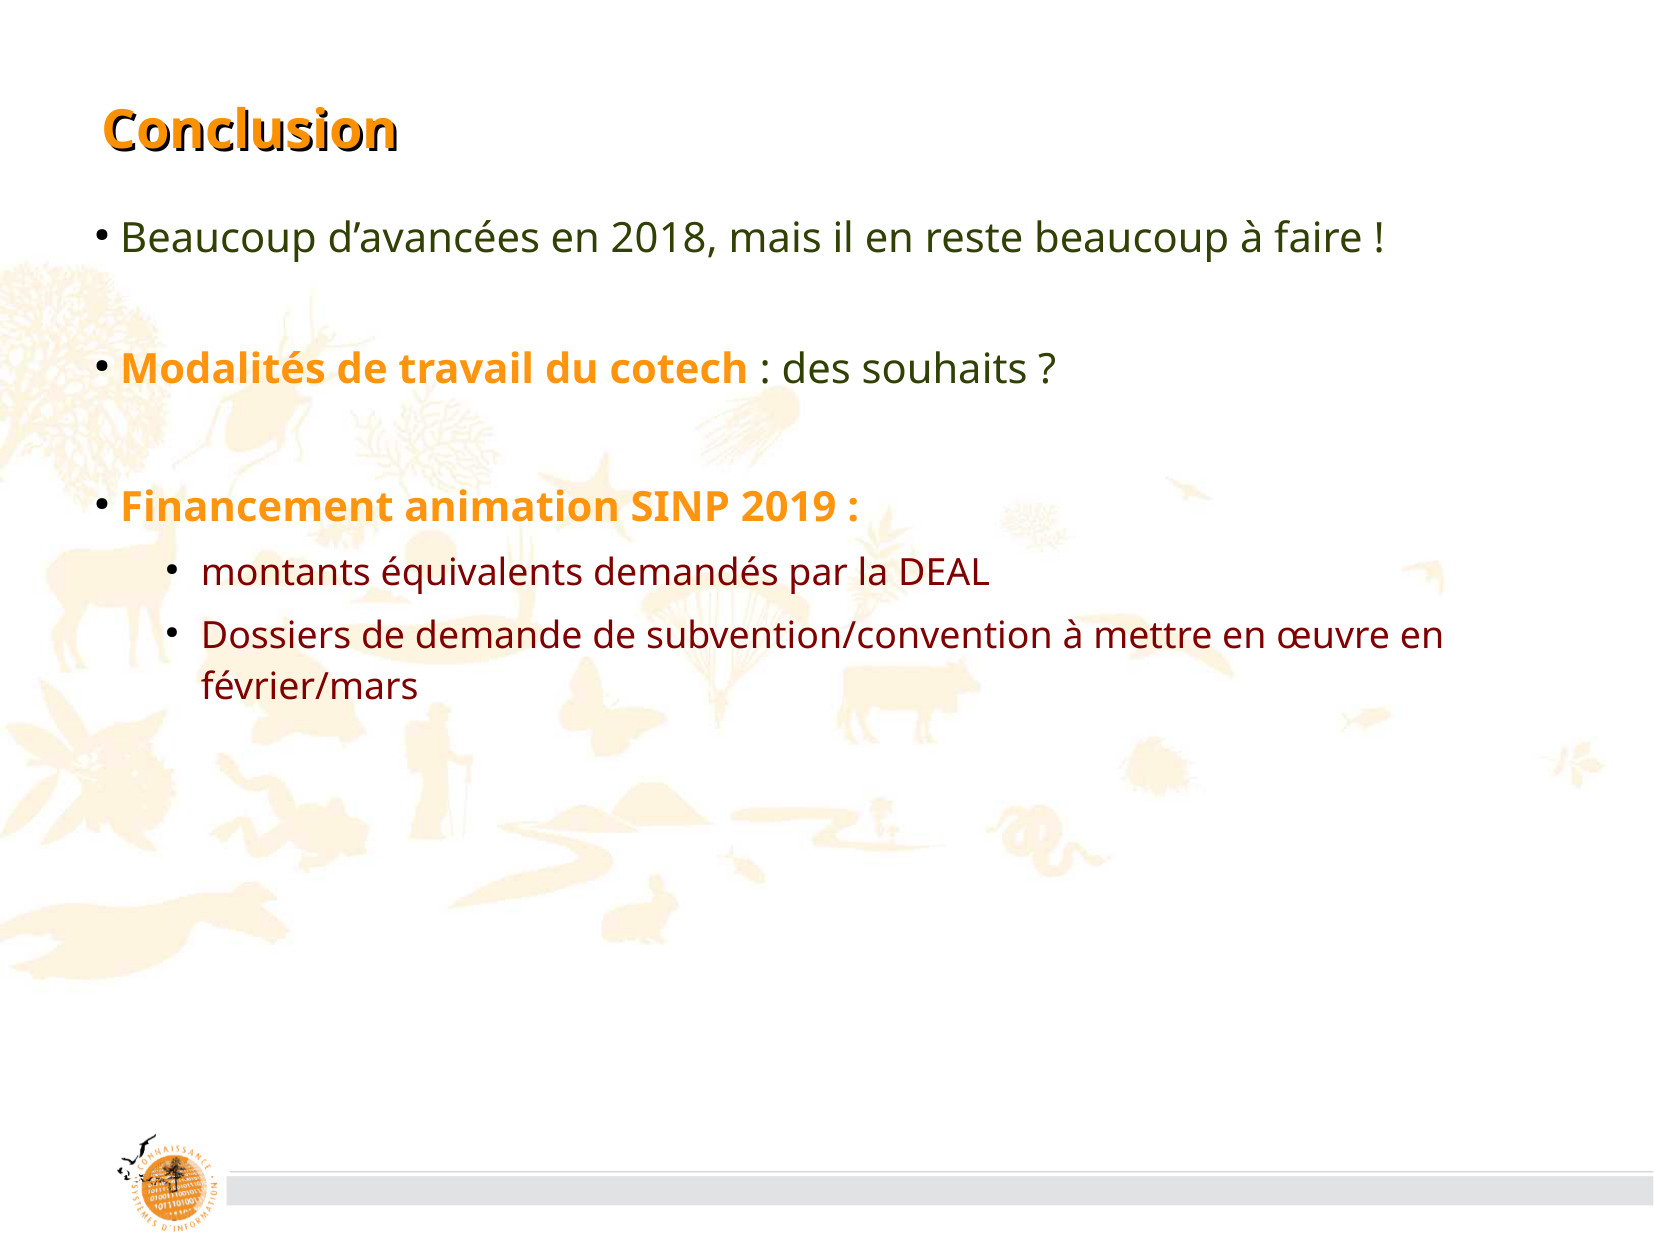

# Conclusion
 Beaucoup d’avancées en 2018, mais il en reste beaucoup à faire !
 Modalités de travail du cotech : des souhaits ?
 Financement animation SINP 2019 :
montants équivalents demandés par la DEAL
Dossiers de demande de subvention/convention à mettre en œuvre en février/mars
Cotech SINP - 29/11/2018
31